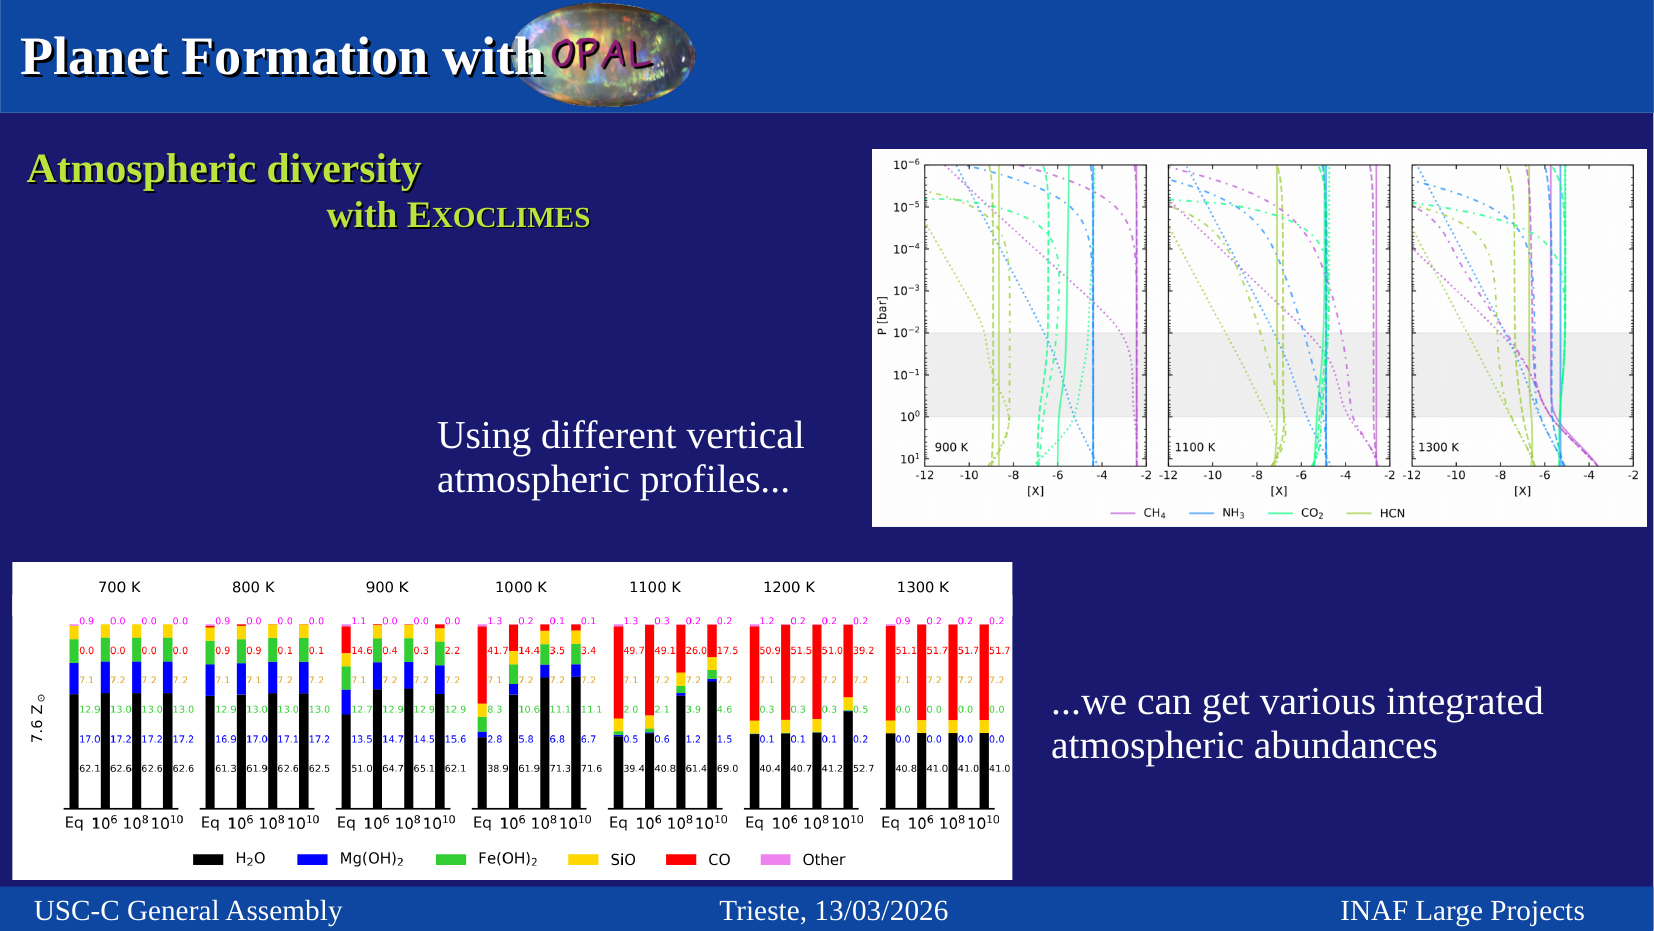

Planet Formation with
Atmospheric diversity
				with EXOCLIMES
Using different vertical atmospheric profiles...
...we can get various integrated atmospheric abundances
USC-C General Assembly Trieste, 13/03/2026 INAF Large Projects